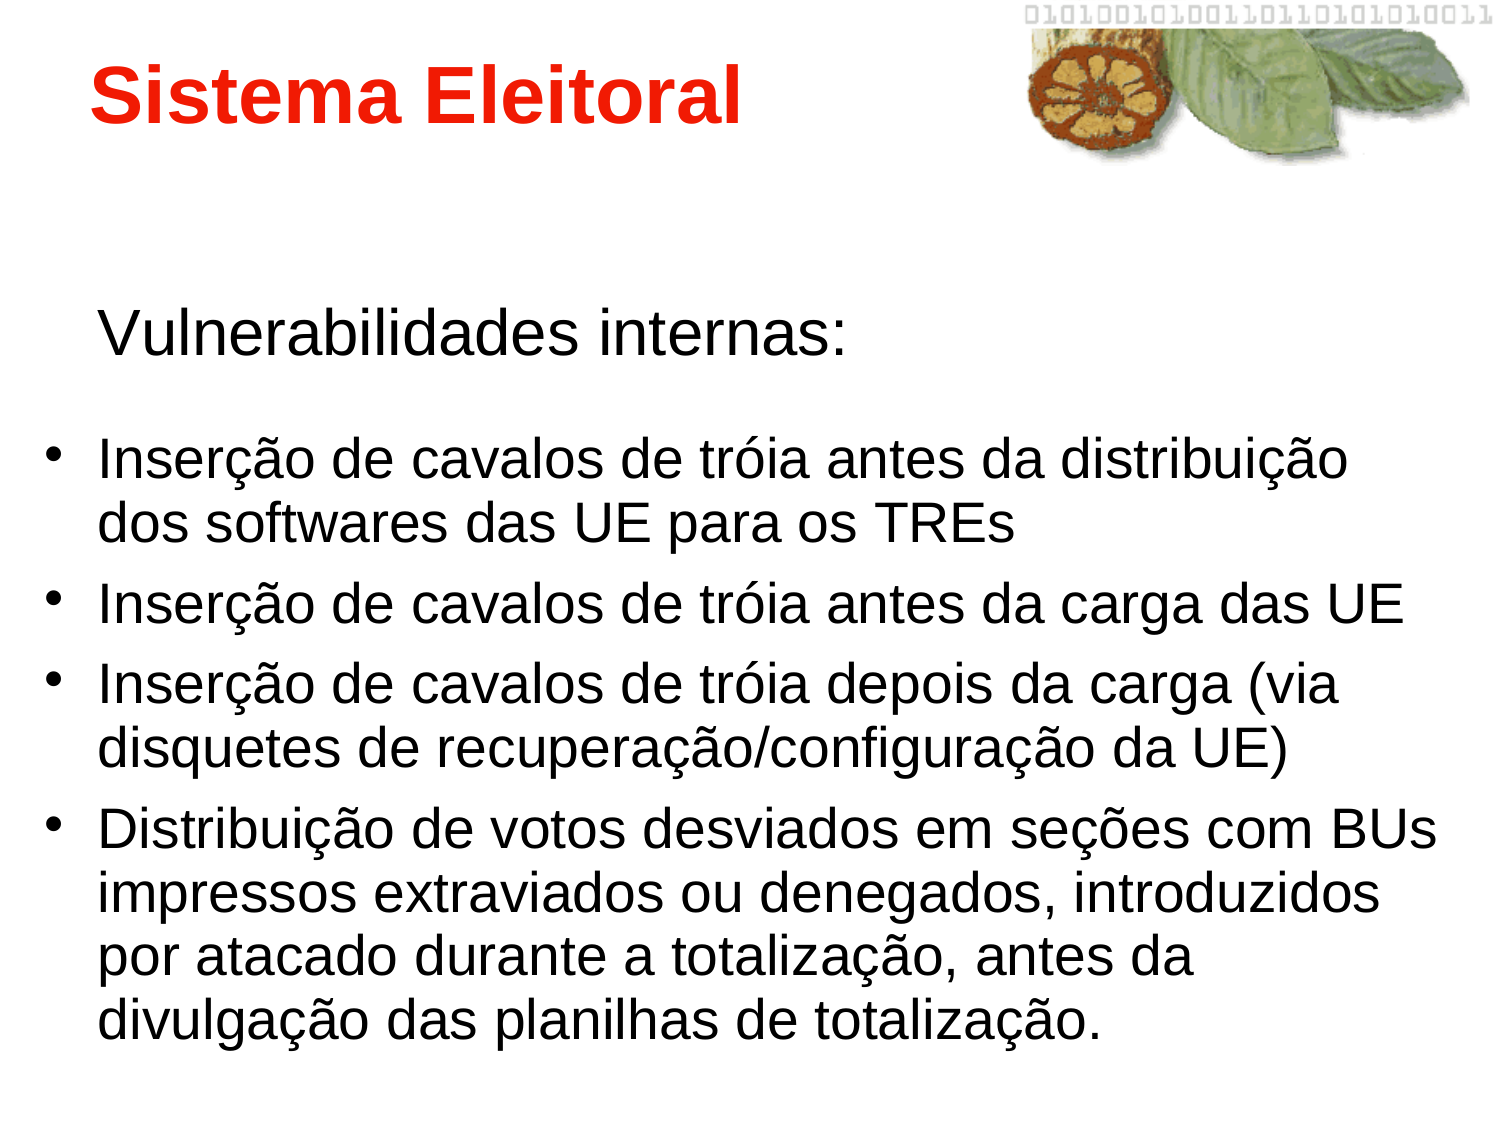

# Sistema Eleitoral
	Vulnerabilidades internas:
Inserção de cavalos de tróia antes da distribuição dos softwares das UE para os TREs
Inserção de cavalos de tróia antes da carga das UE
Inserção de cavalos de tróia depois da carga (via disquetes de recuperação/configuração da UE)
Distribuição de votos desviados em seções com BUs impressos extraviados ou denegados, introduzidos por atacado durante a totalização, antes da divulgação das planilhas de totalização.